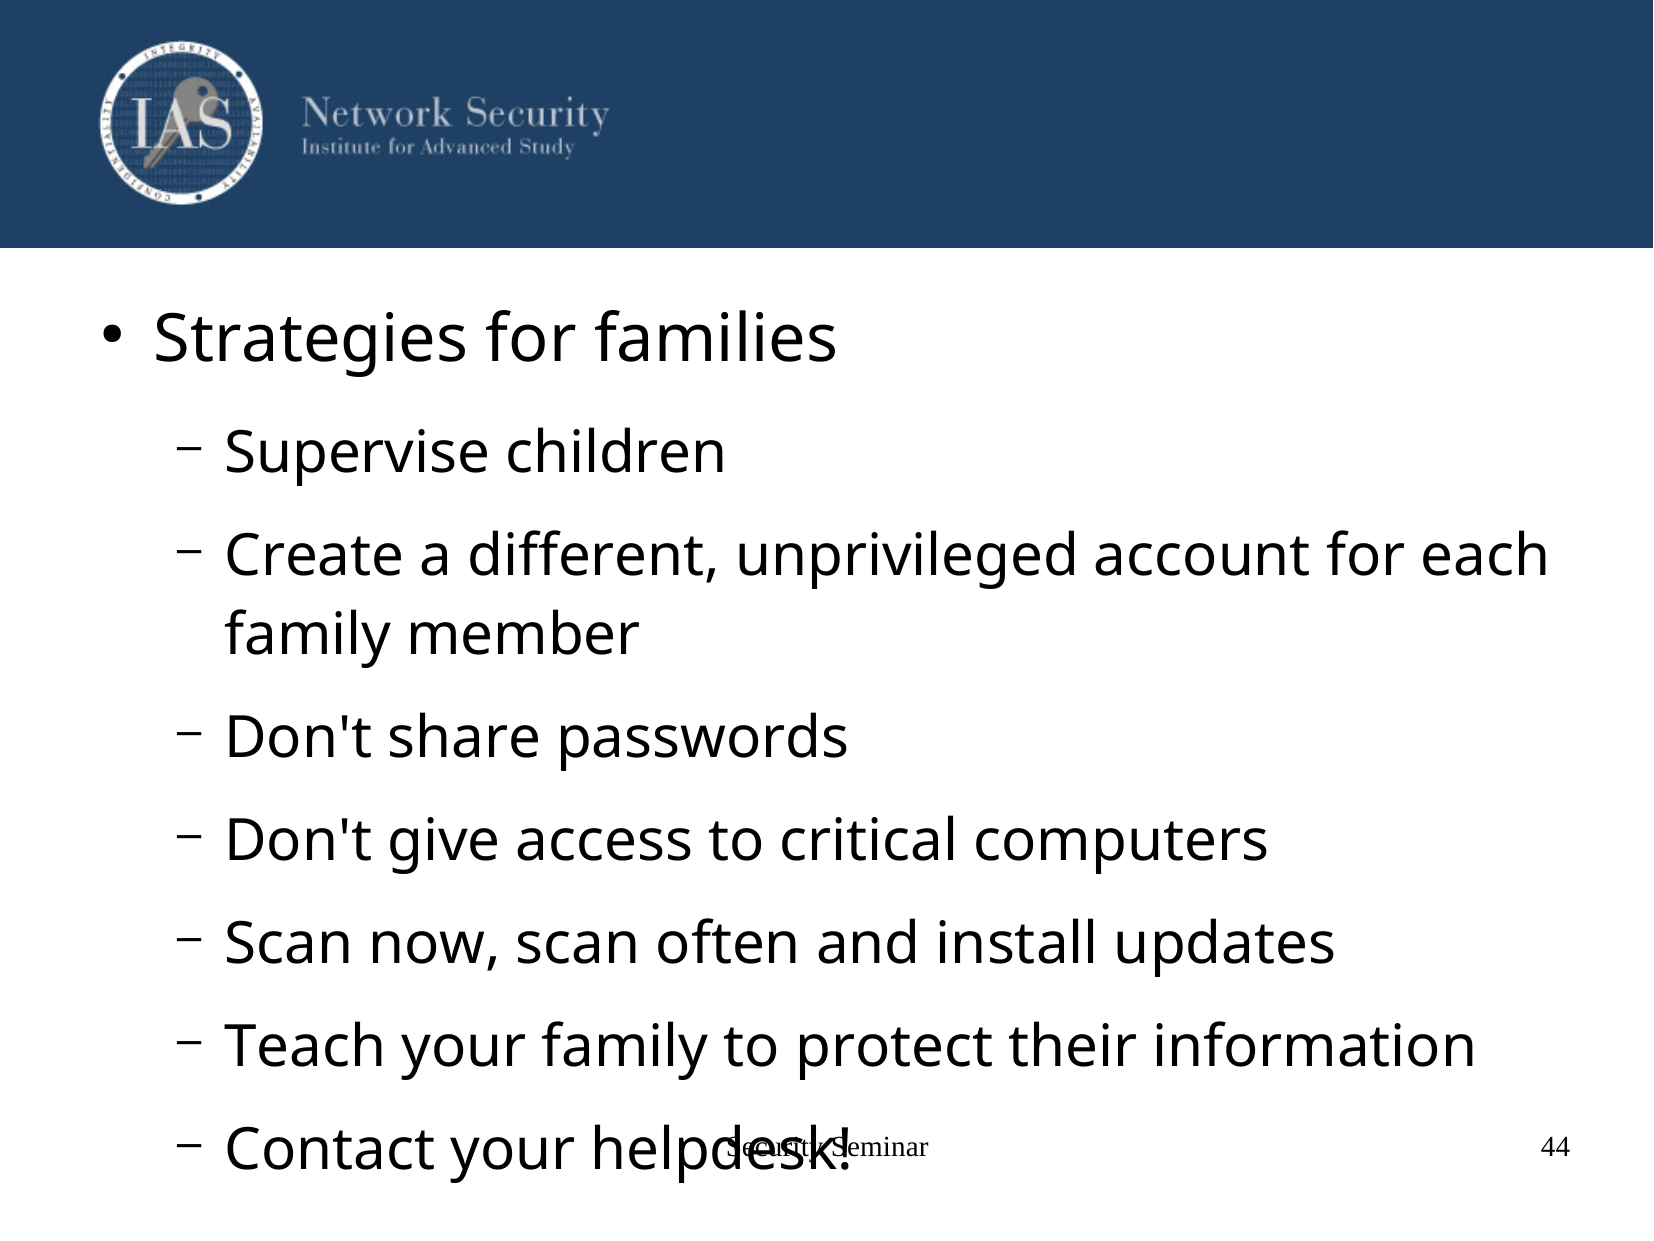

#
Strategies for families
Supervise children
Create a different, unprivileged account for each family member
Don't share passwords
Don't give access to critical computers
Scan now, scan often and install updates
Teach your family to protect their information
Contact your helpdesk!
Security Seminar
44